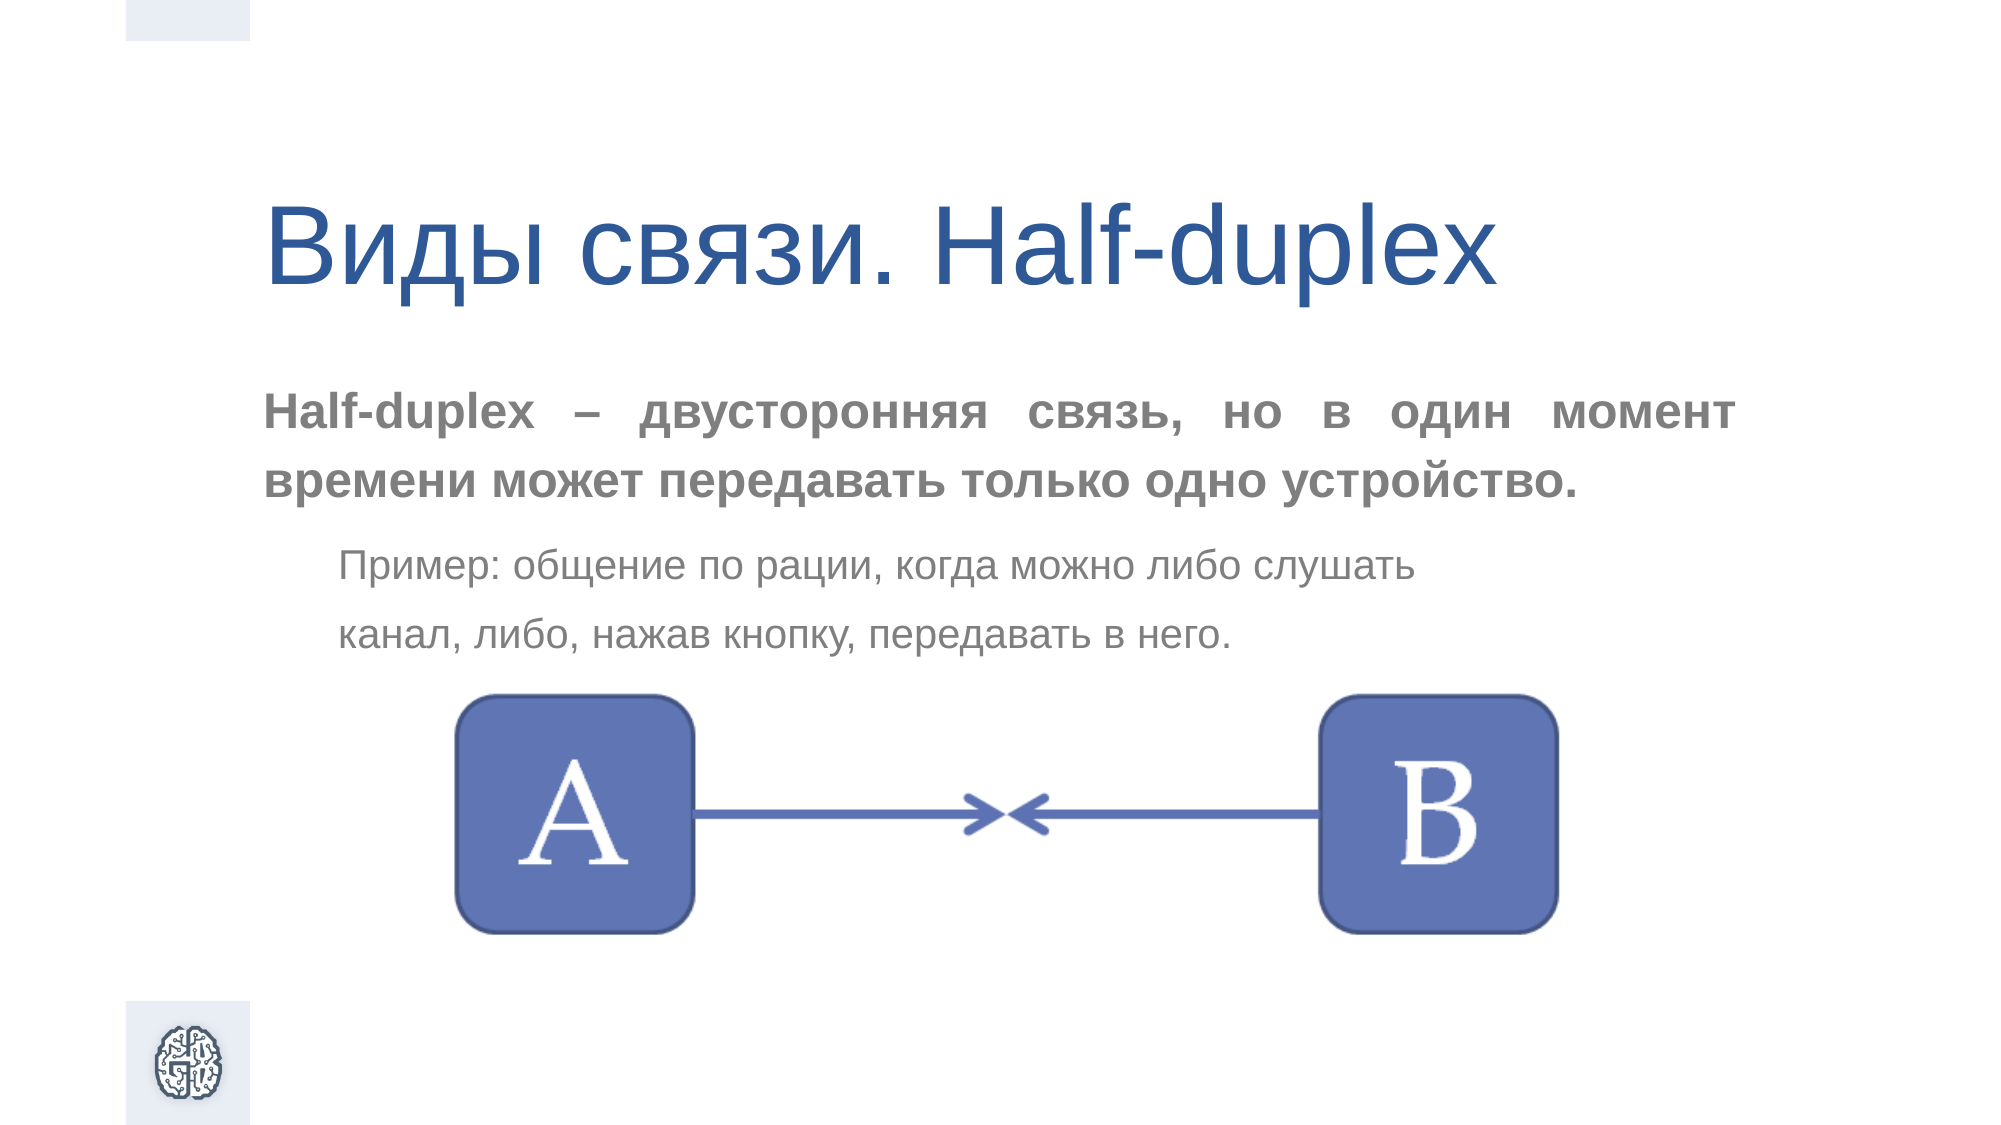

# Виды связи. Half-duplex
Half-duplex – двусторонняя связь, но в один момент времени может передавать только одно устройство.
	Пример: общение по рации, когда можно либо слушать
 	канал, либо, нажав кнопку, передавать в него.